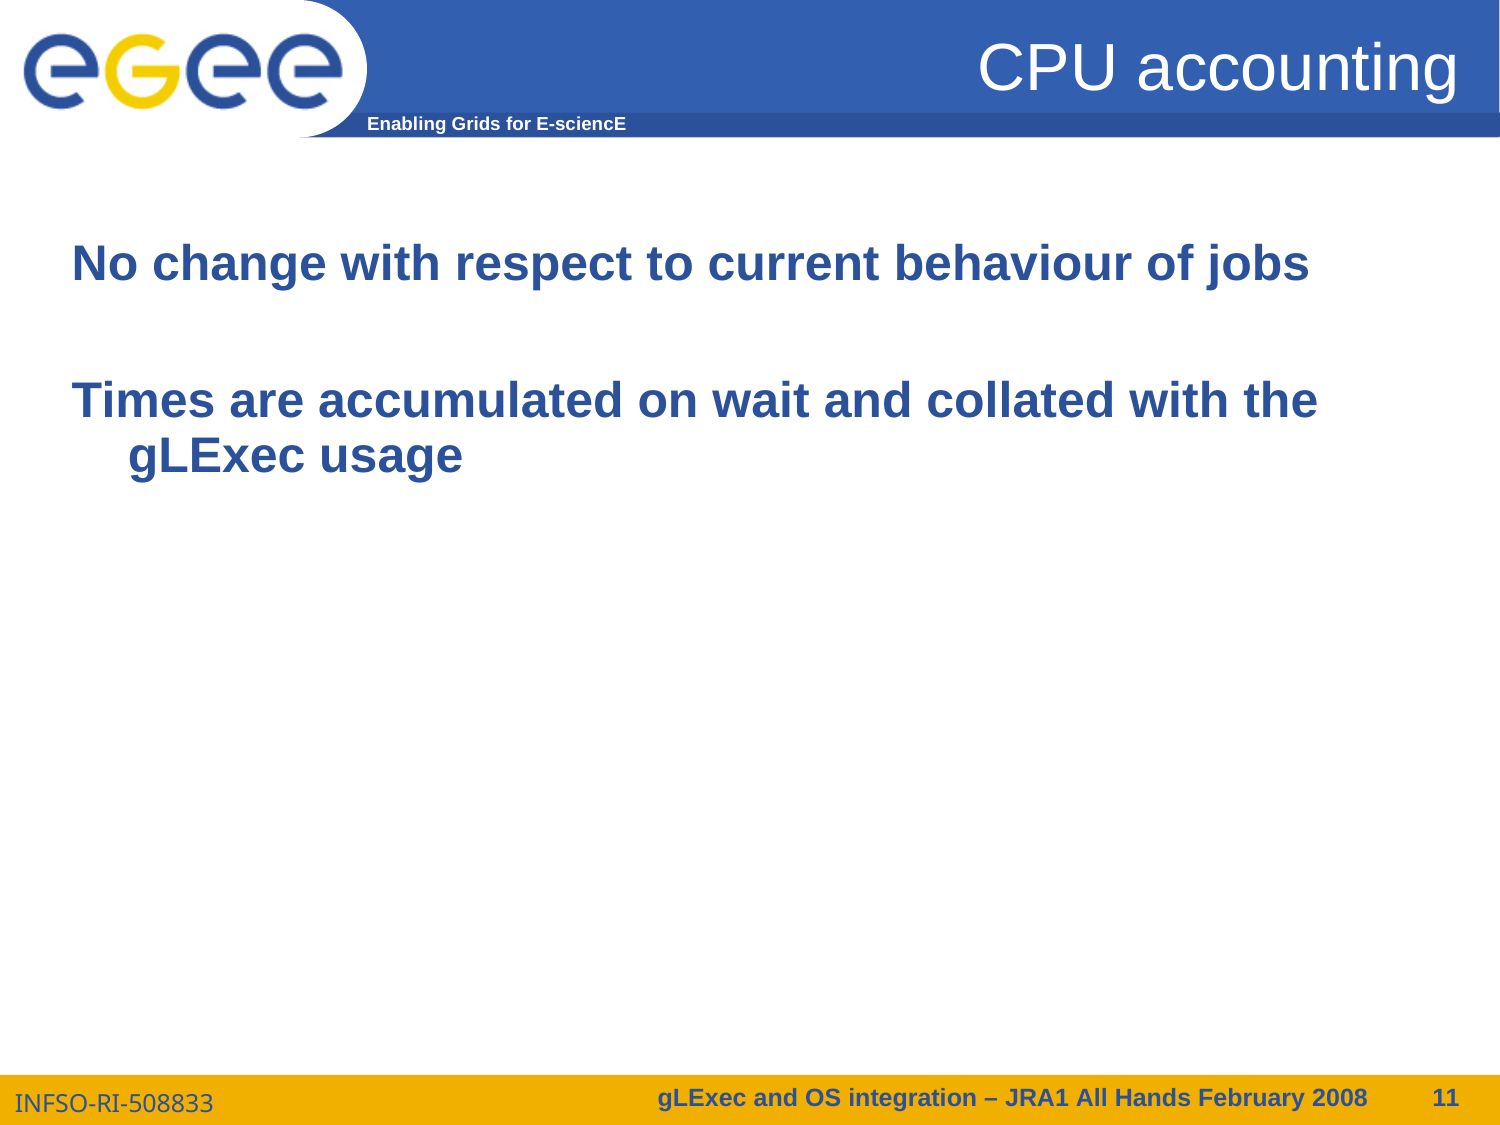

# CPU accounting
No change with respect to current behaviour of jobs
Times are accumulated on wait and collated with the gLExec usage
gLExec and OS integration – JRA1 All Hands February 2008